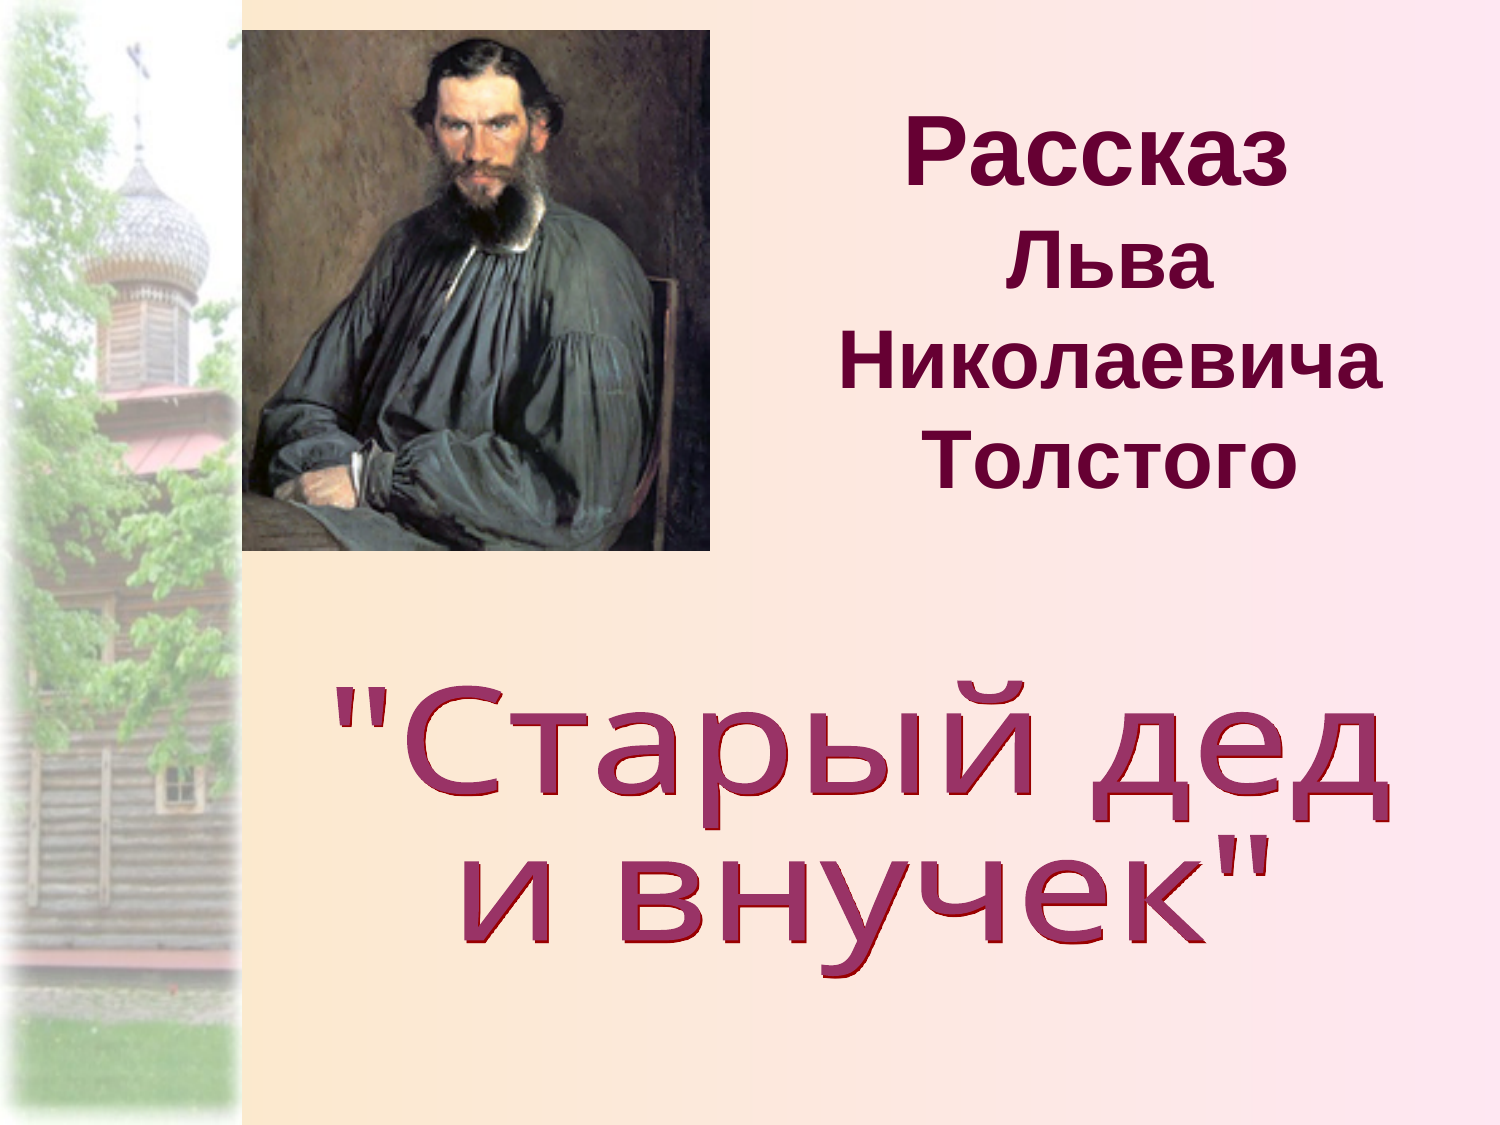

Рассказ
Льва Николаевича Толстого
"Старый дед
и внучек"